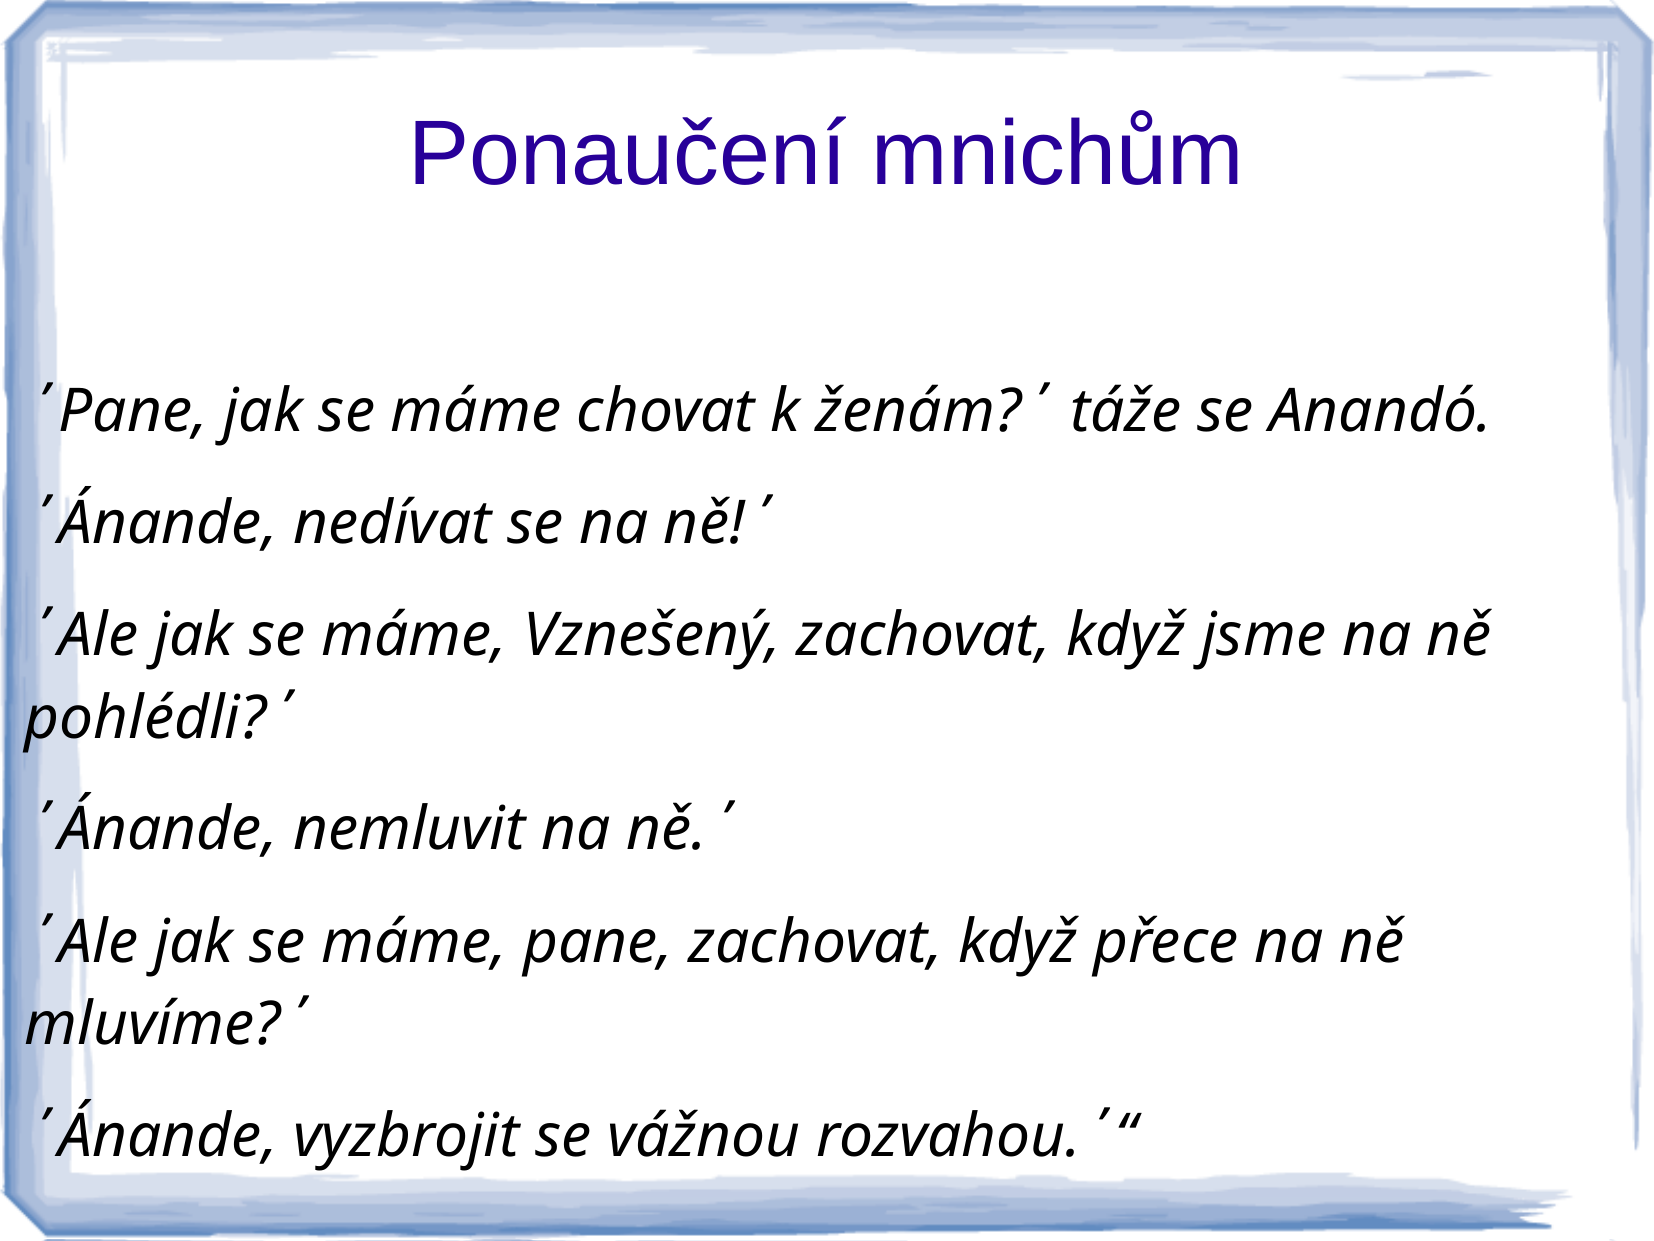

# Ponaučení mnichům
΄Pane, jak se máme chovat k ženám?΄ táže se Anandó.
΄Ánande, nedívat se na ně!΄
΄Ale jak se máme, Vznešený, zachovat, když jsme na ně pohlédli?΄
΄Ánande, nemluvit na ně.΄
΄Ale jak se máme, pane, zachovat, když přece na ně mluvíme?΄
΄Ánande, vyzbrojit se vážnou rozvahou.΄“